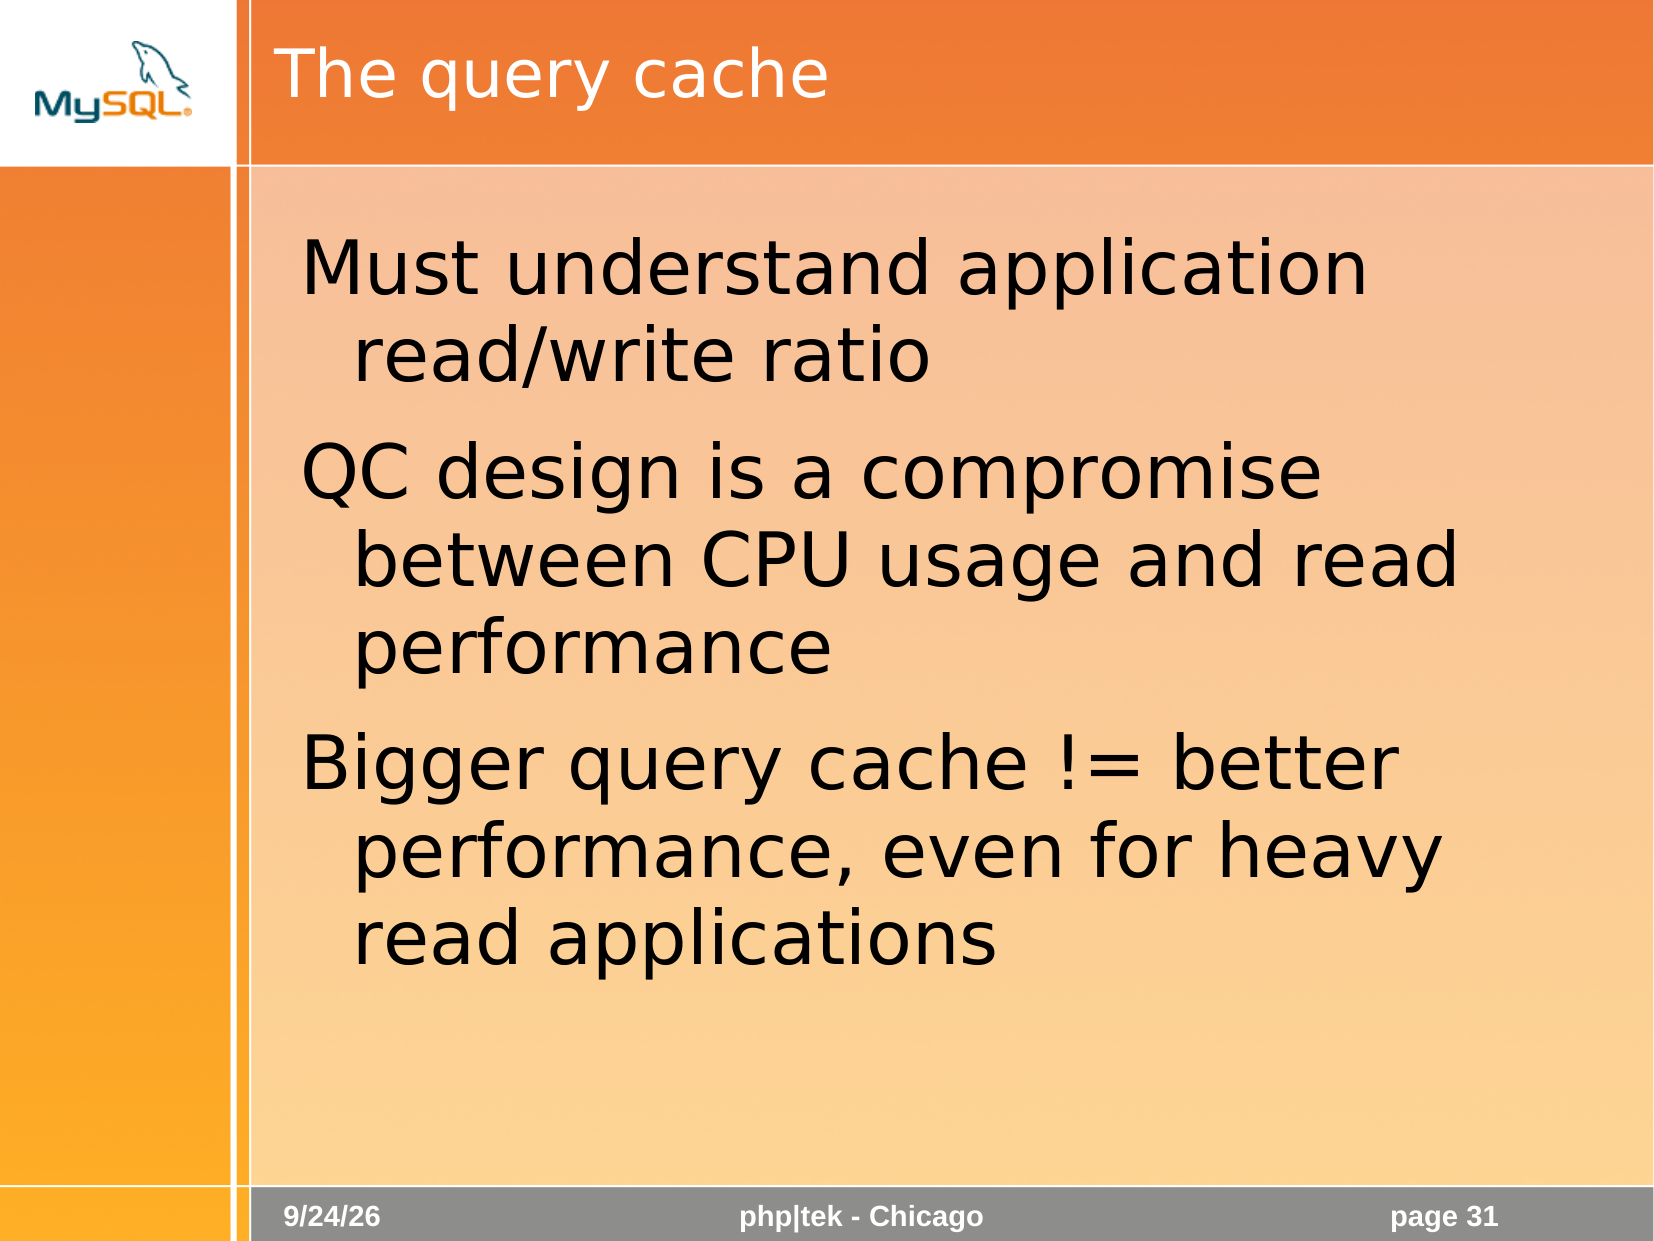

# The query cache
Must understand application read/write ratio
QC design is a compromise between CPU usage and read performance
Bigger query cache != better performance, even for heavy read applications